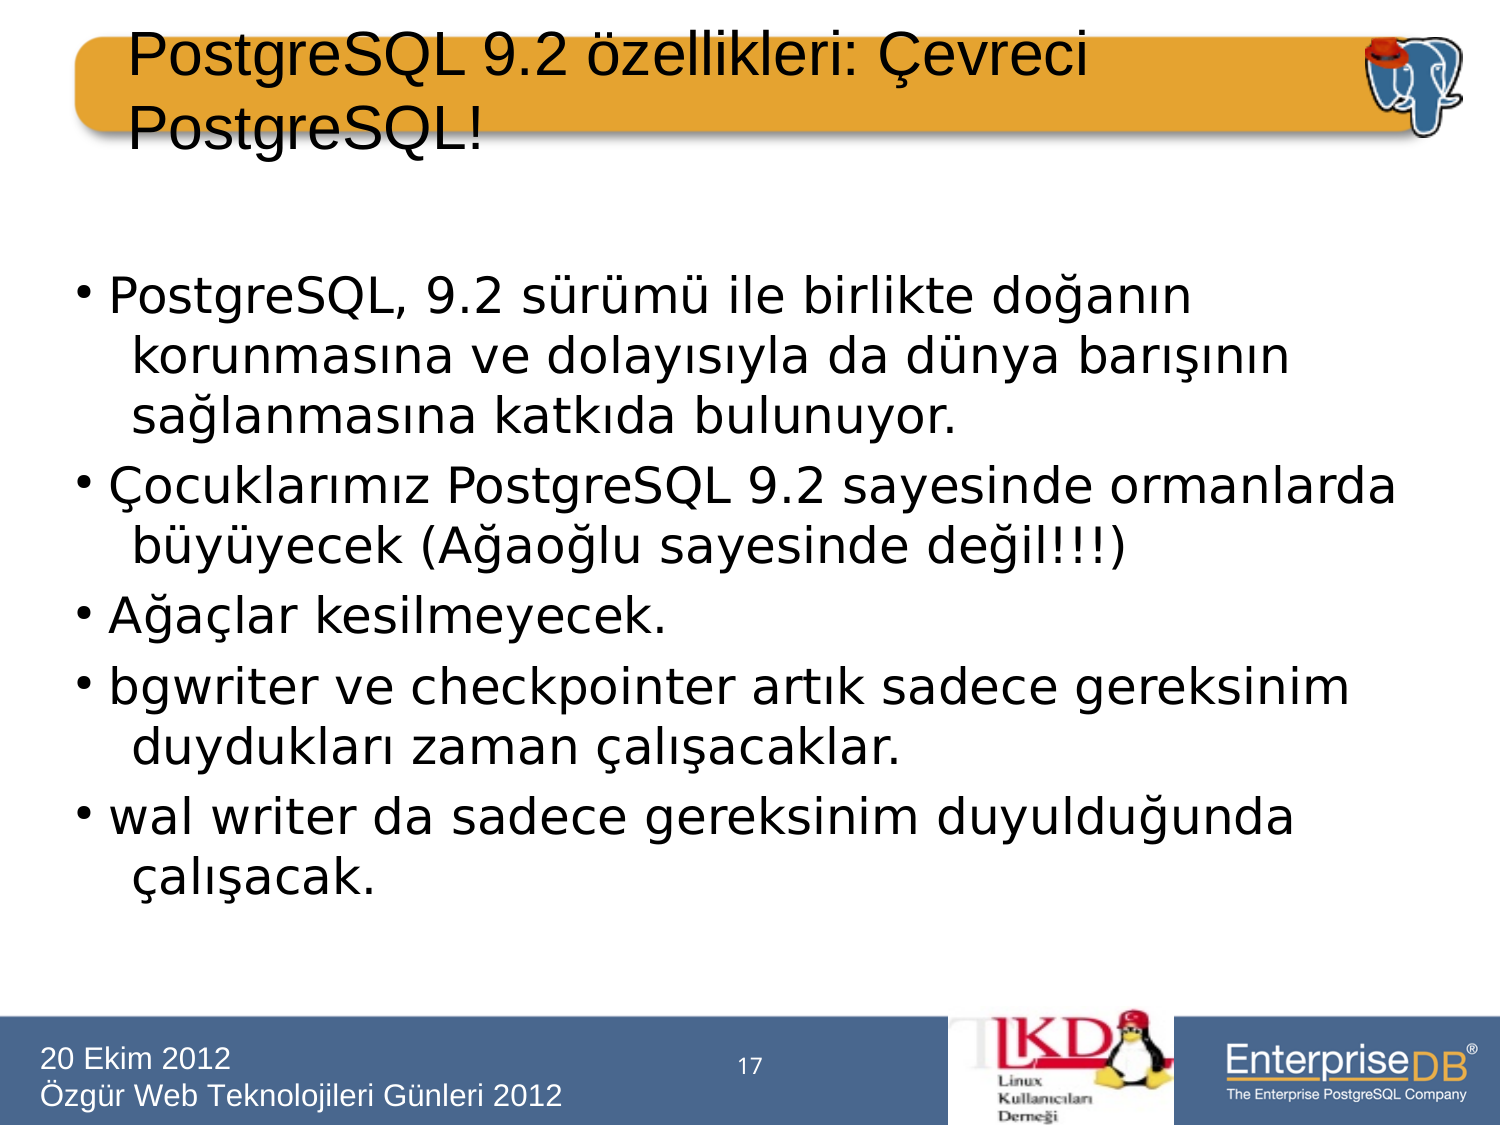

# PostgreSQL 9.2 özellikleri: Çevreci PostgreSQL!
 PostgreSQL, 9.2 sürümü ile birlikte doğanın korunmasına ve dolayısıyla da dünya barışının sağlanmasına katkıda bulunuyor.
 Çocuklarımız PostgreSQL 9.2 sayesinde ormanlarda büyüyecek (Ağaoğlu sayesinde değil!!!)
 Ağaçlar kesilmeyecek.
 bgwriter ve checkpointer artık sadece gereksinim duydukları zaman çalışacaklar.
 wal writer da sadece gereksinim duyulduğunda çalışacak.